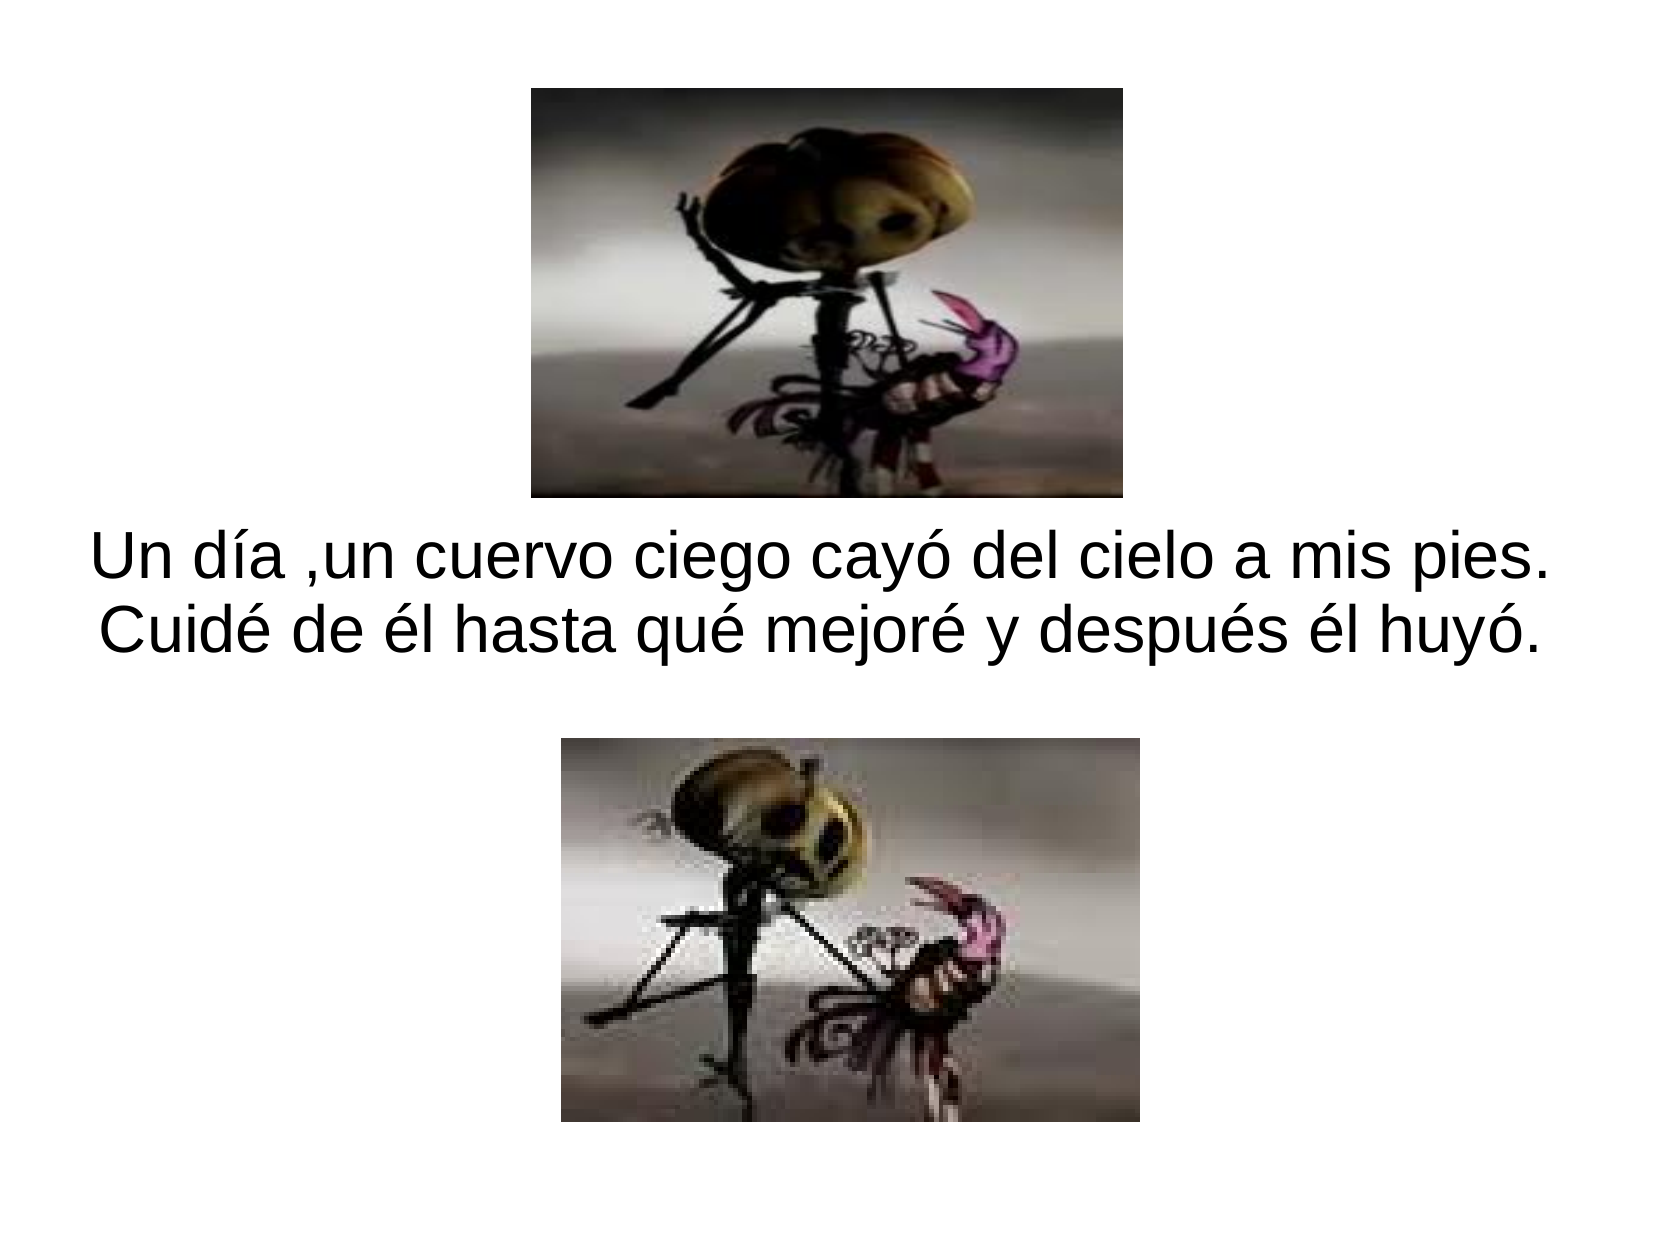

# Un día ,un cuervo ciego cayó del cielo a mis pies. Cuidé de él hasta qué mejoré y después él huyó.